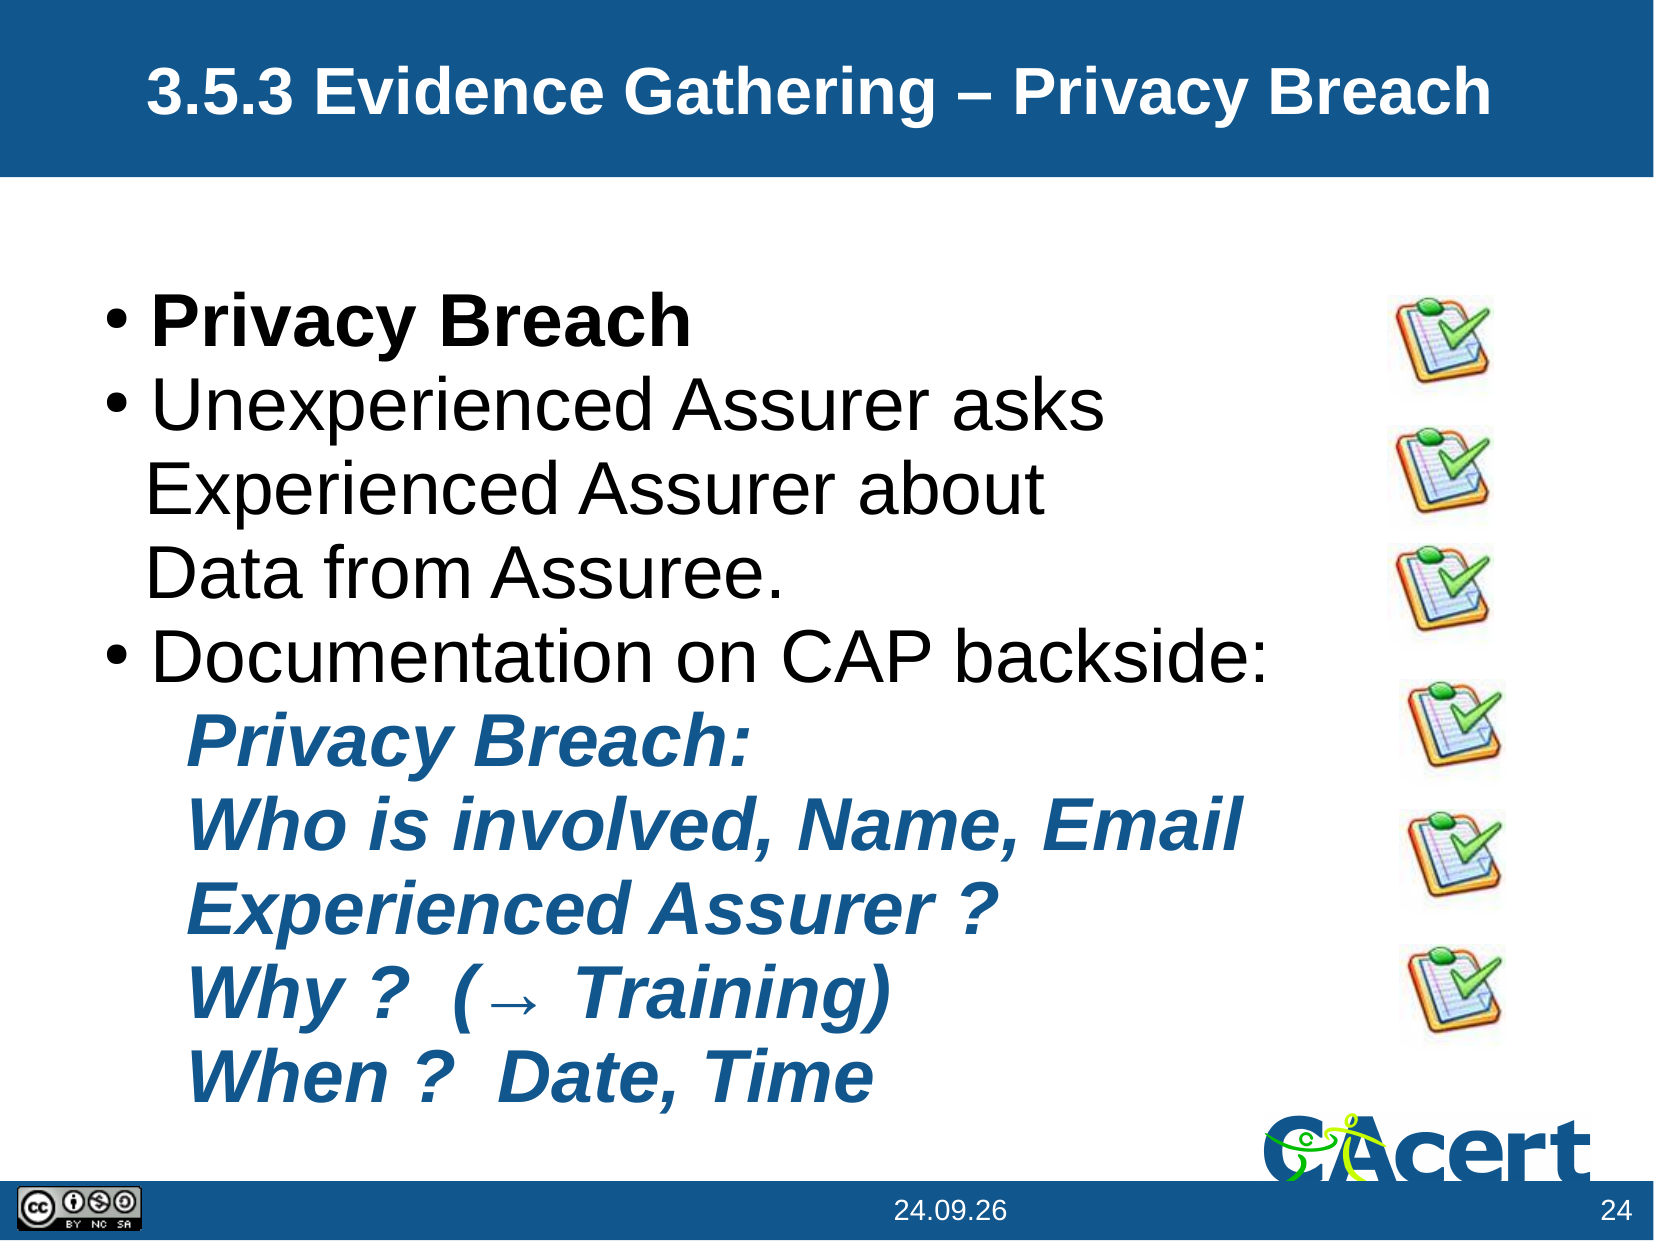

# 3.5.3 Evidence Gathering – Privacy Breach
 Privacy Breach
 Unexperienced Assurer asks
 Experienced Assurer about
 Data from Assuree.
 Documentation on CAP backside:
 Privacy Breach:
 Who is involved, Name, Email
 Experienced Assurer ?
 Why ? (→ Training)
 When ? Date, Time